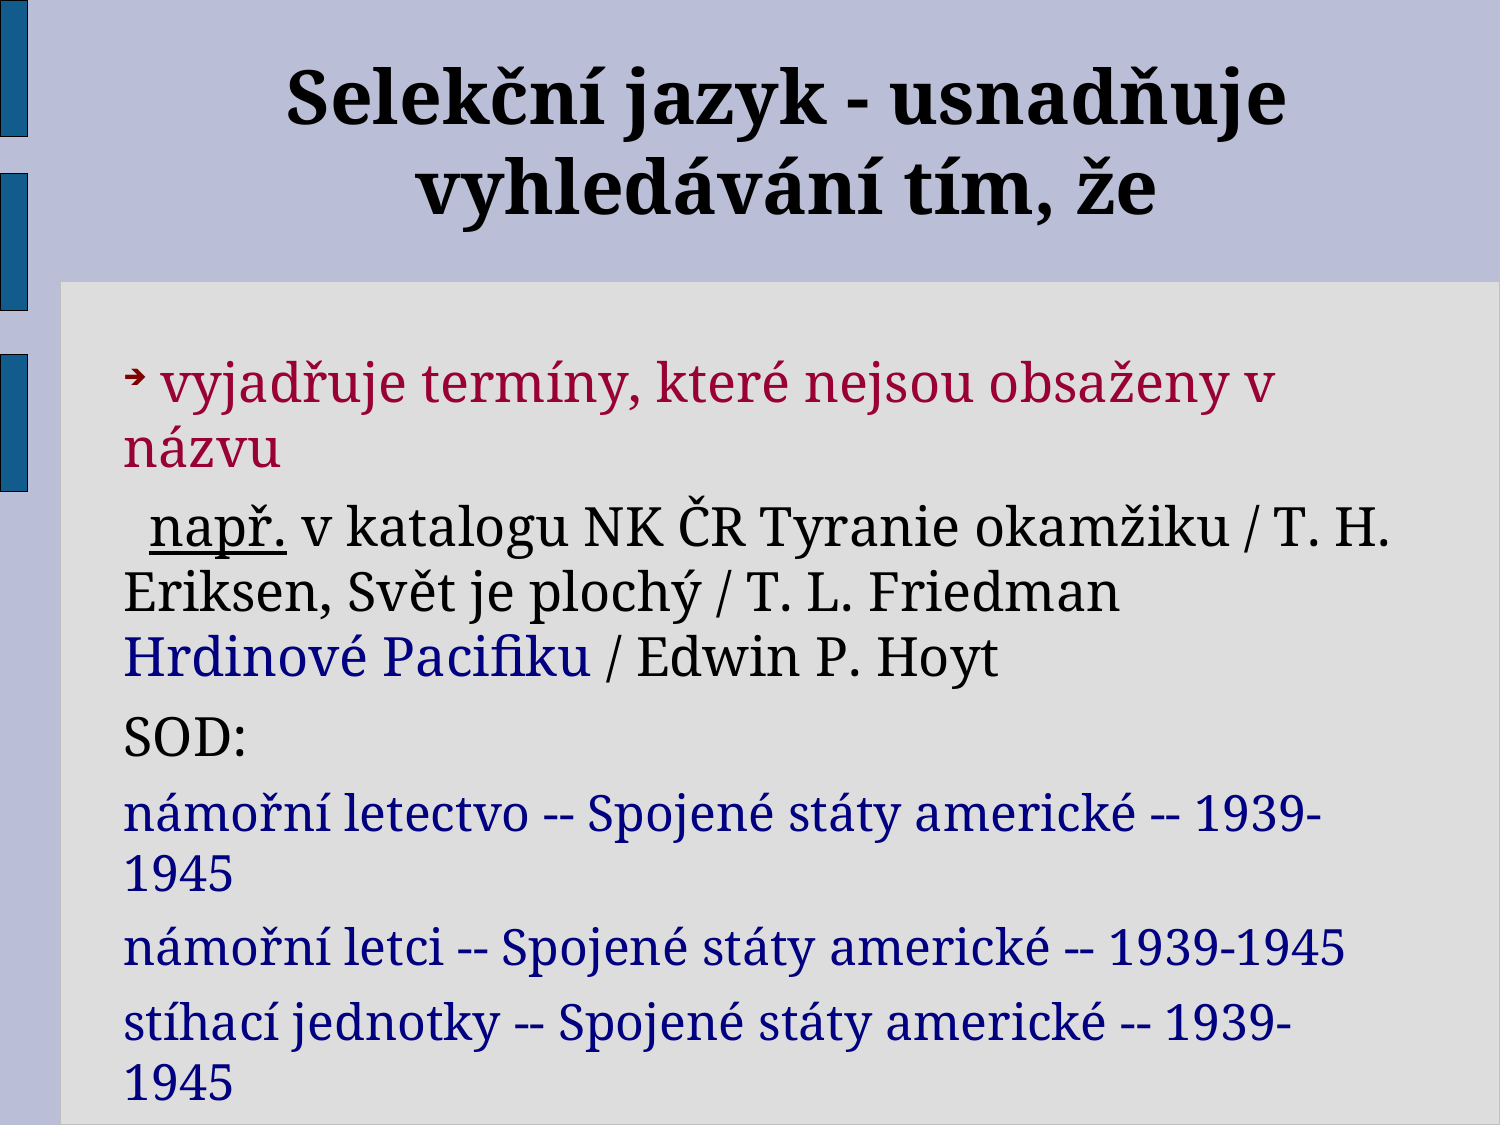

# Selekční jazyk - usnadňuje vyhledávání tím, že
 vyjadřuje termíny, které nejsou obsaženy v názvu
např. v katalogu NK ČR Tyranie okamžiku / T. H. Eriksen, Svět je plochý / T. L. Friedman
Hrdinové Pacifiku / Edwin P. Hoyt
SOD:
námořní letectvo -- Spojené státy americké -- 1939-1945
námořní letci -- Spojené státy americké -- 1939-1945
stíhací jednotky -- Spojené státy americké -- 1939-1945
letecké operace -- Spojené státy americké -- 1939-1945
druhá světová válka, 1939-1945 -- Tichý oceán